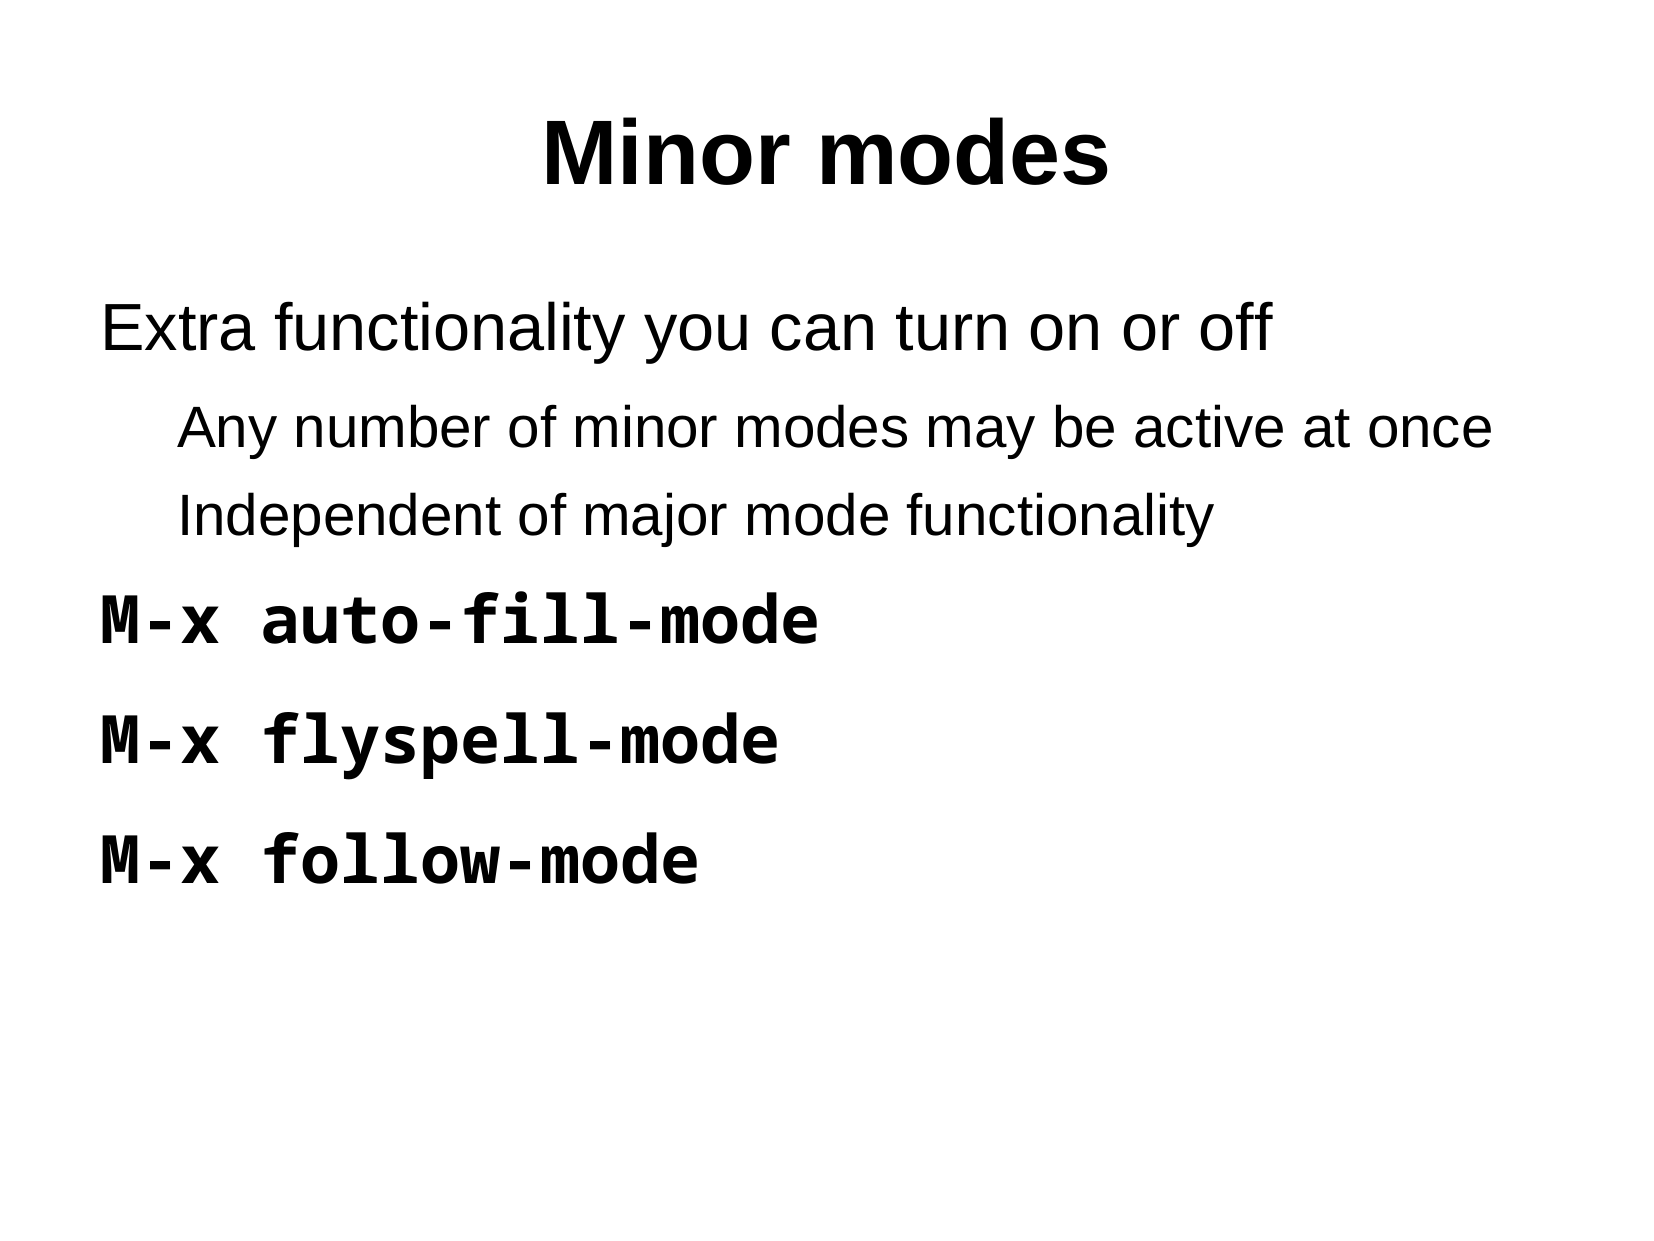

# Minor modes
Extra functionality you can turn on or off
Any number of minor modes may be active at once
Independent of major mode functionality
M-x auto-fill-mode
M-x flyspell-mode
M-x follow-mode